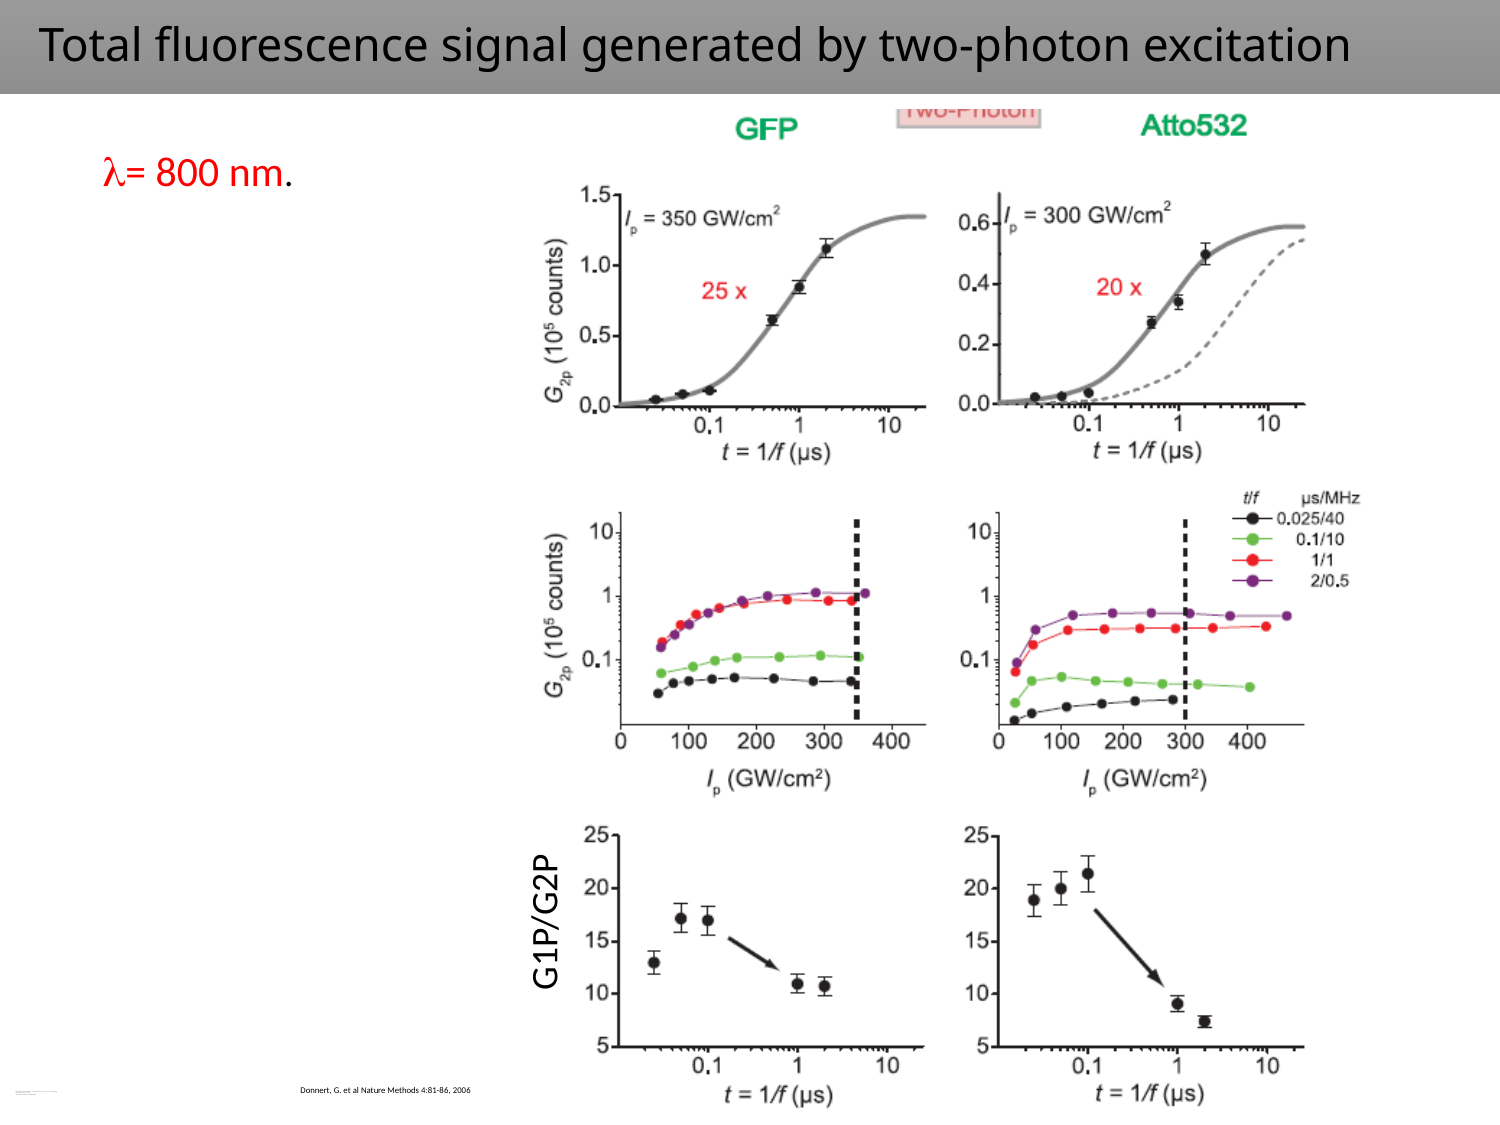

# Total fluorescence signal generated by two-photon excitation
l= 800 nm.
G1P/G2P
G2P was indeed up to 20-times lower than G1P , but this adverse factor is below 10-fold at t= 0.1 μs, thus narrowing the gap.
This finding indicates that in a multiphoton
excitation modality, the intermission t are even more effective
Donnert, G. et al Nature Methods 4:81-86, 2006